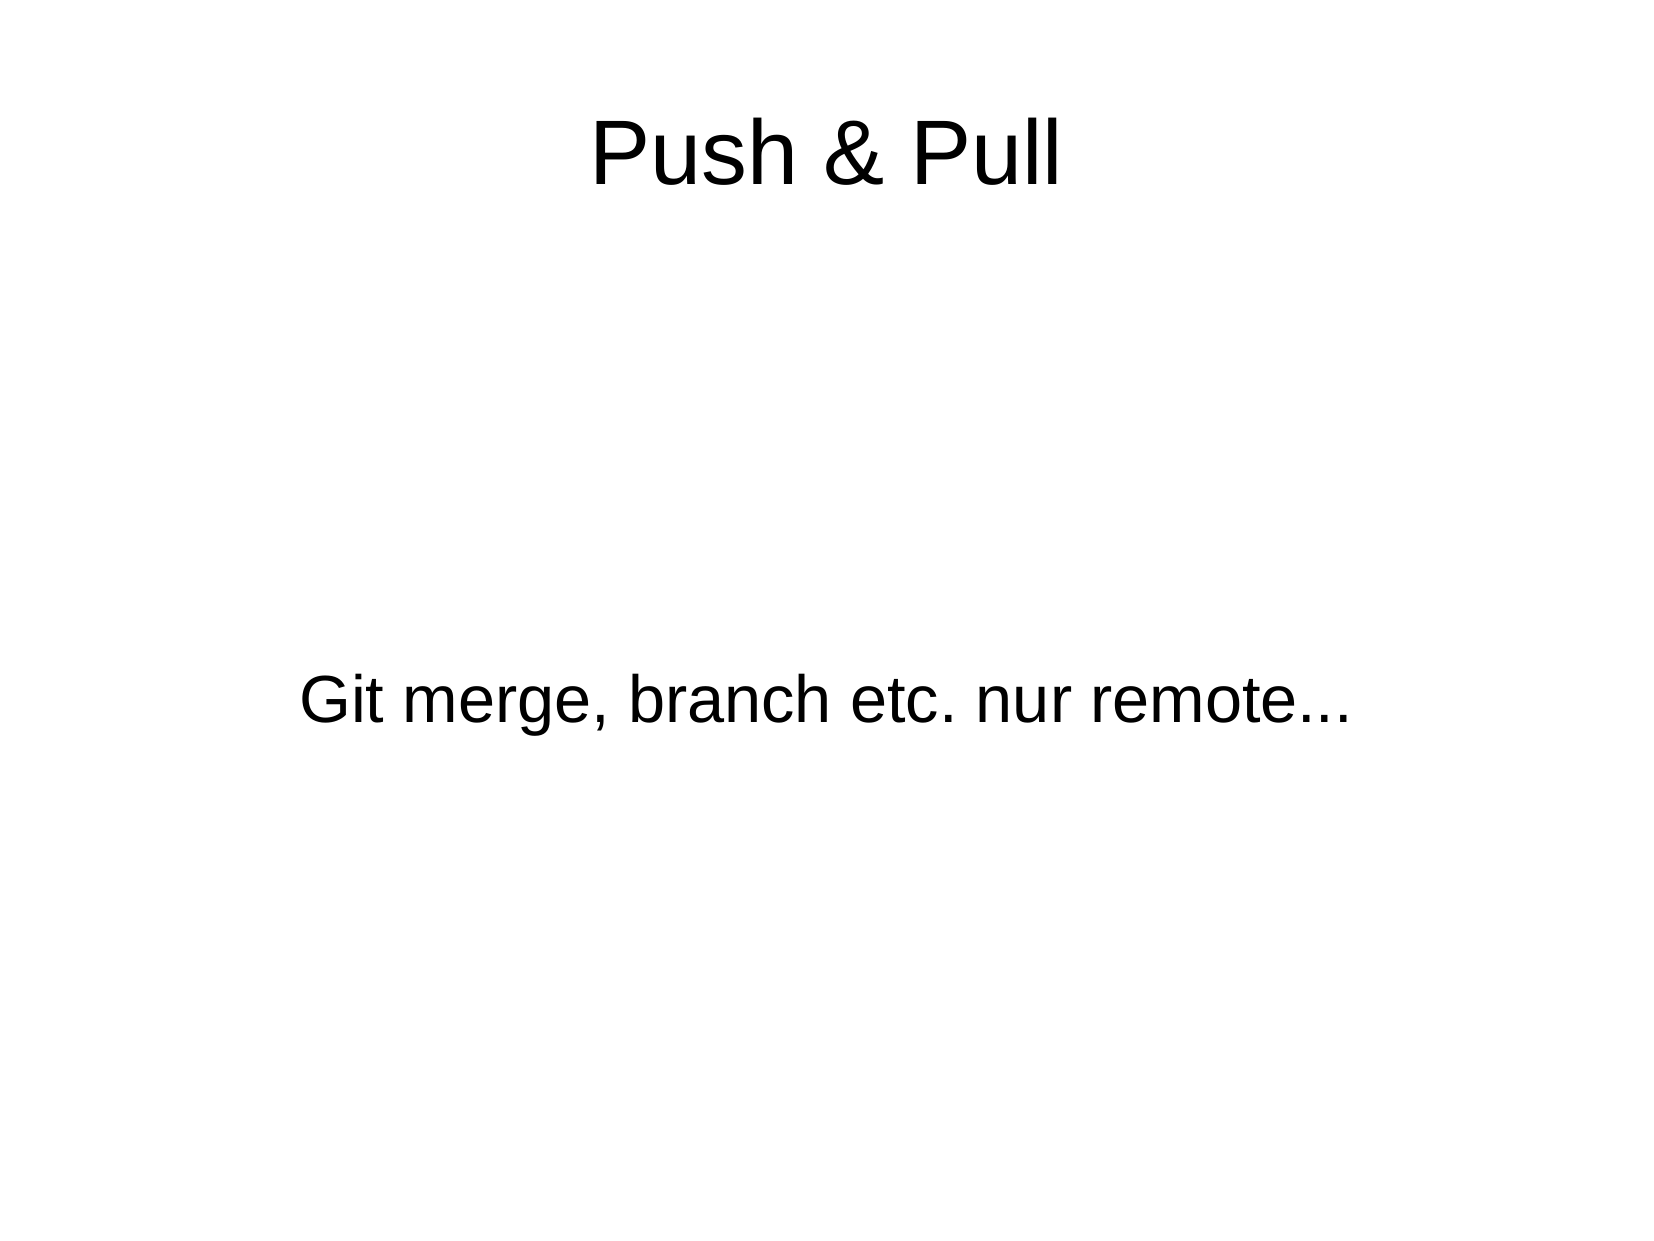

# Push & Pull
Git merge, branch etc. nur remote...